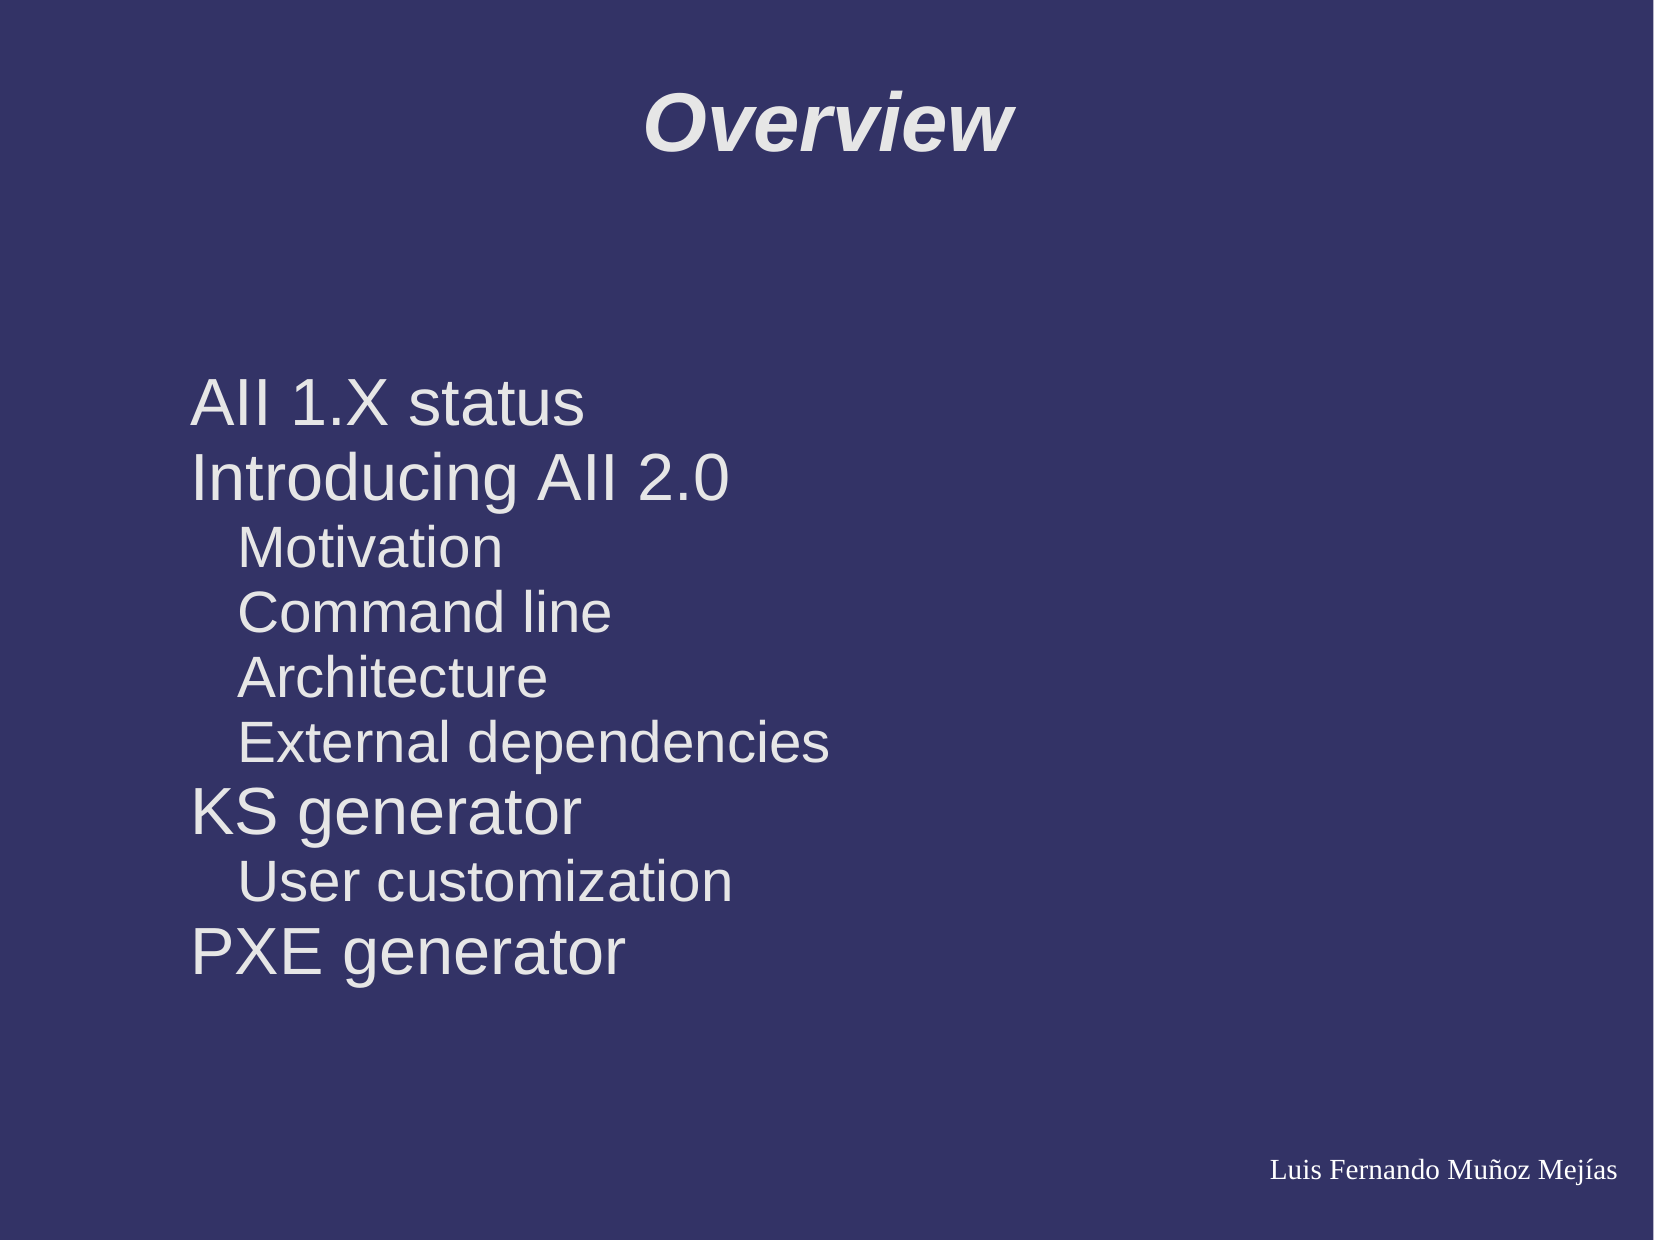

# Overview
AII 1.X status
Introducing AII 2.0
Motivation
Command line
Architecture
External dependencies
KS generator
User customization
PXE generator
Luis Fernando Muñoz Mejías